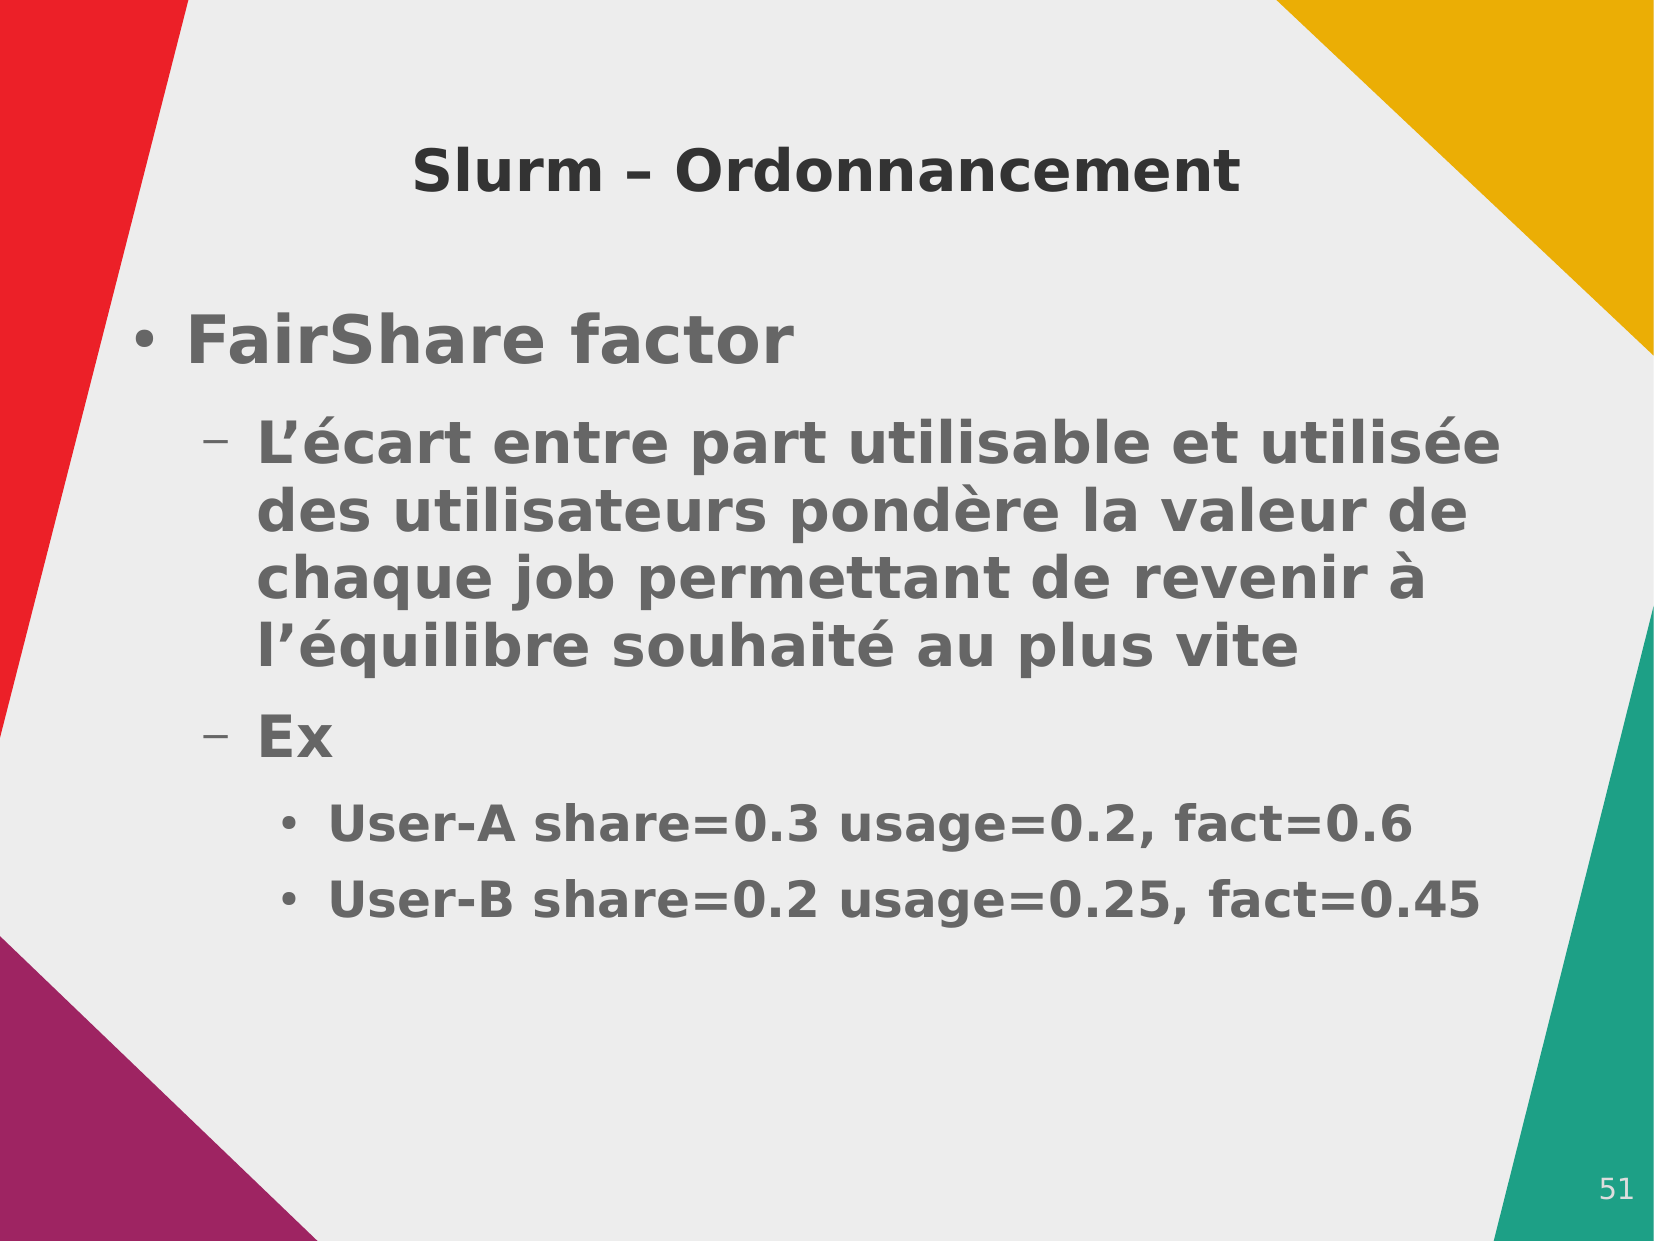

# Slurm – Ordonnancement
FairShare factor
L’écart entre part utilisable et utilisée des utilisateurs pondère la valeur de chaque job permettant de revenir à l’équilibre souhaité au plus vite
Ex
User-A share=0.3 usage=0.2, fact=0.6
User-B share=0.2 usage=0.25, fact=0.45
51